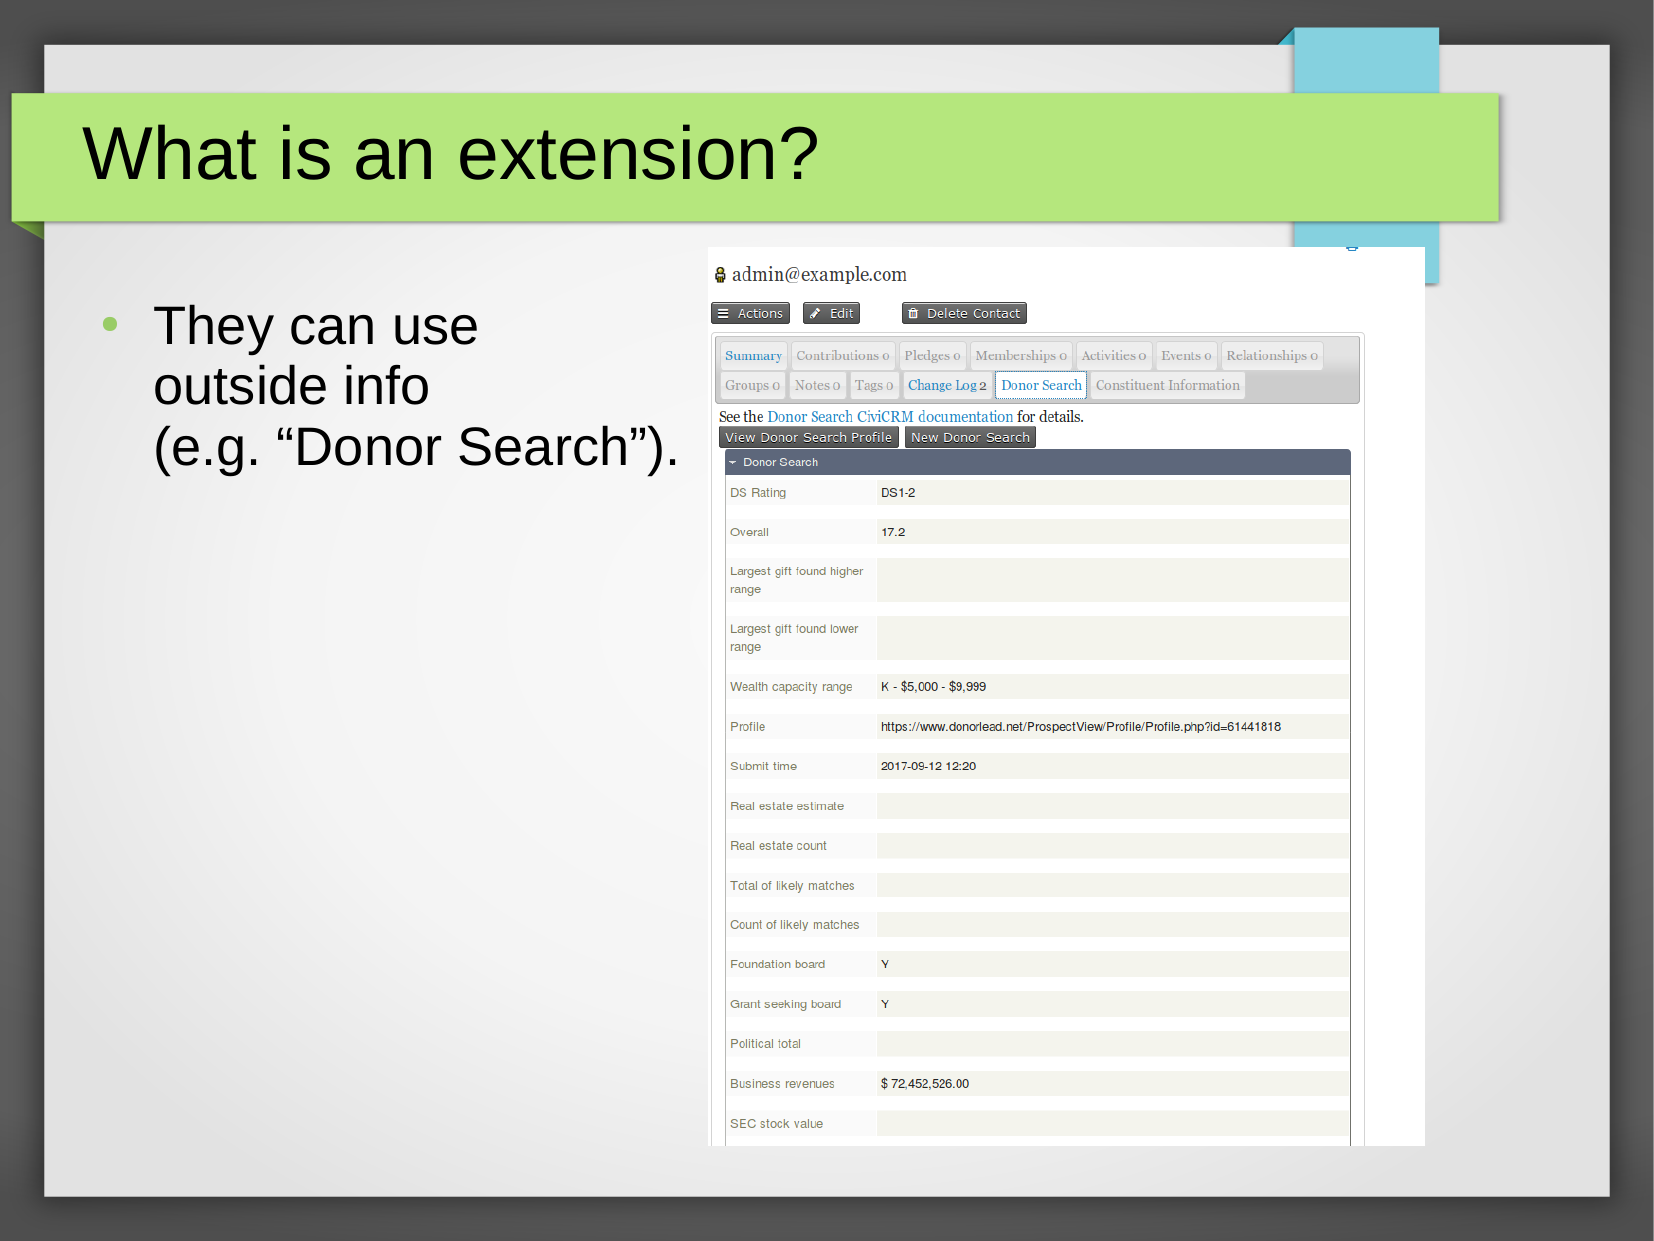

# What is an extension?
They can use
outside info
(e.g. “Donor Search”).